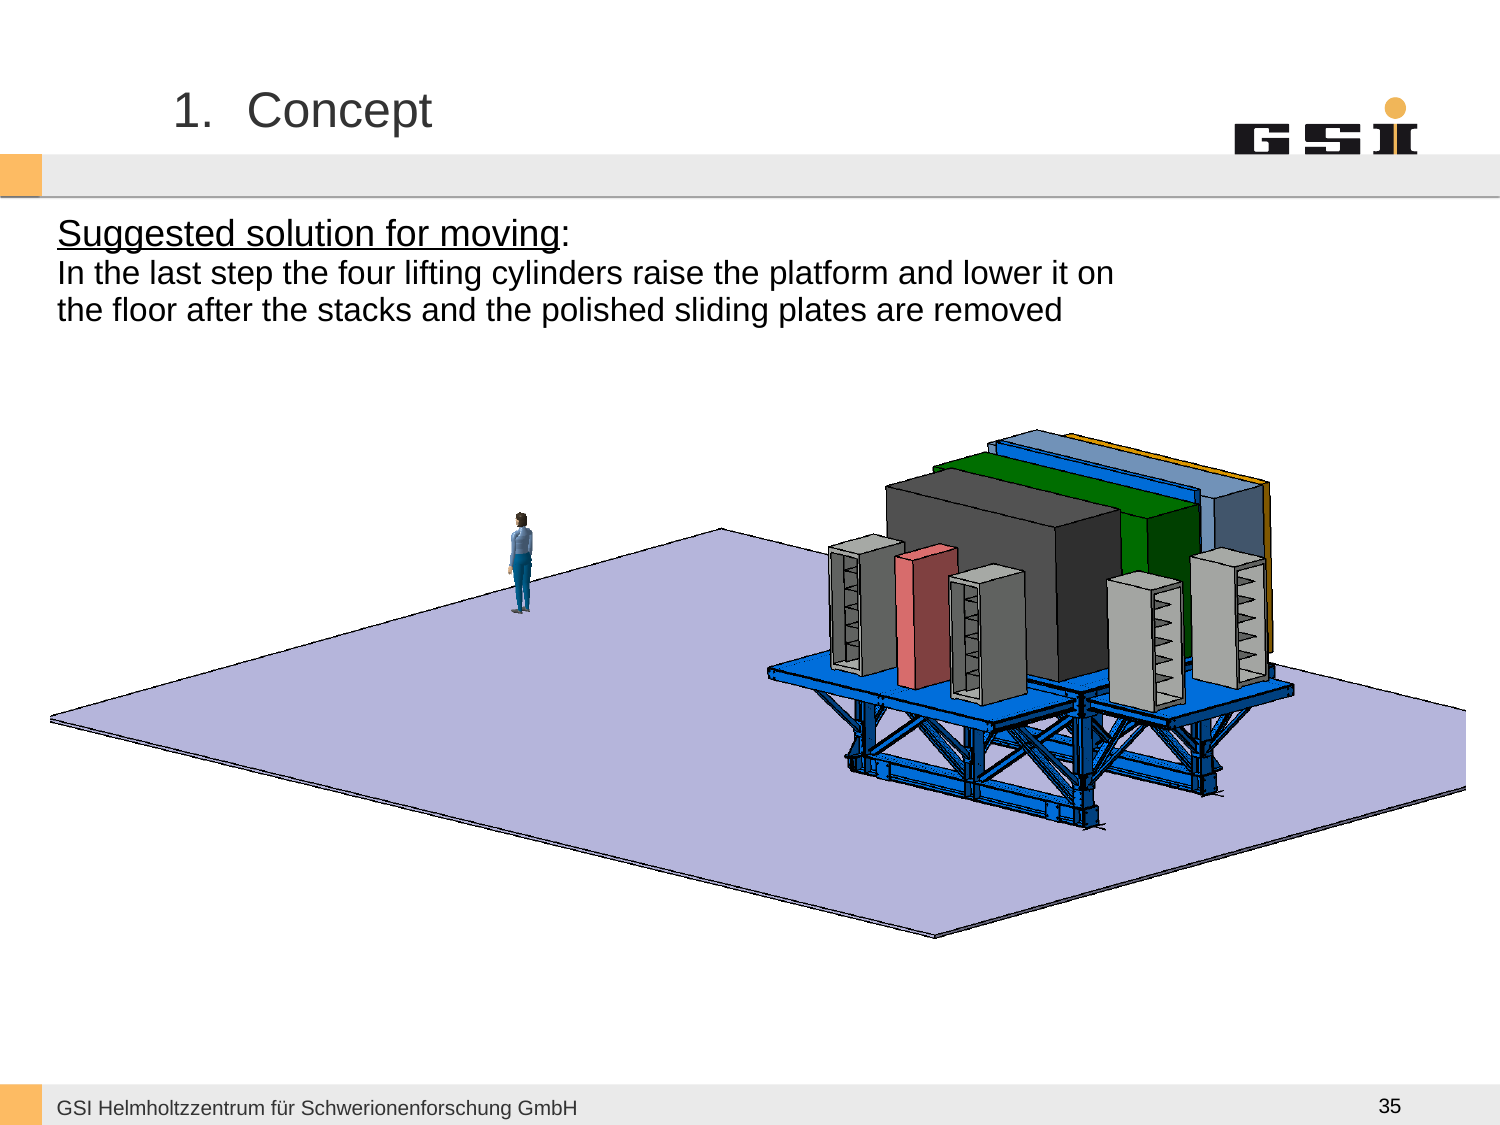

# 1.	Concept
Suggested solution for moving:
In the last step the four lifting cylinders raise the platform and lower it on
the floor after the stacks and the polished sliding plates are removed